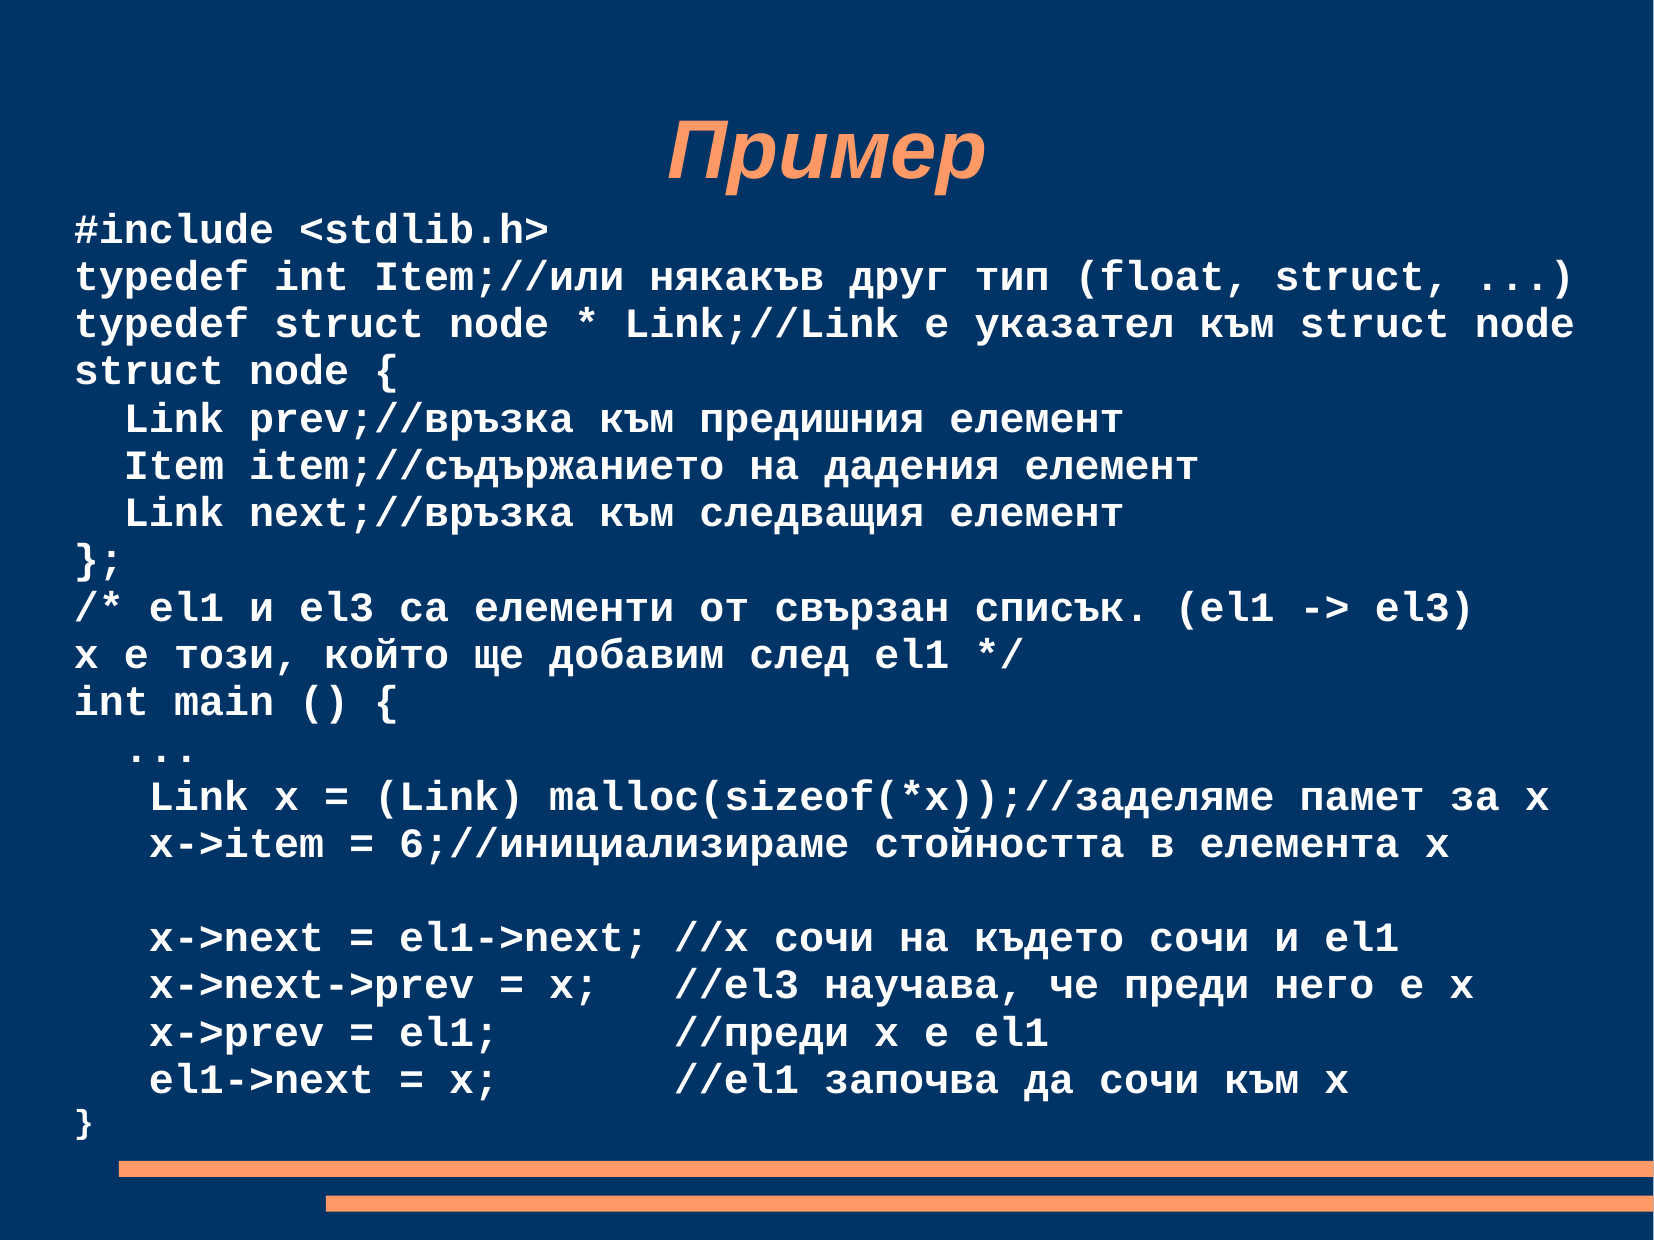

# Пример
#include <stdlib.h>
typedef int Item;//или някакъв друг тип (float, struct, ...)
typedef struct node * Link;//Link е указател към struct node
struct node {
 Link prev;//връзка към предишния елемент
 Item item;//съдържанието на дадения елемент
 Link next;//връзка към следващия елемент
};
/* el1 и el3 са елементи от свързан списък. (el1 -> el3)
x е този, който ще добавим след el1 */
int main () {
 ...
	Link x = (Link) malloc(sizeof(*x));//заделяме памет за x
	x->item = 6;//инициализираме стойността в елемента x
	x->next = el1->next;	//x сочи на където сочи и el1
	x->next->prev = x;	//el3 научава, че преди него е x
	x->prev = el1;			//преди x е el1
	el1->next = x;			//el1 започва да сочи към x
}